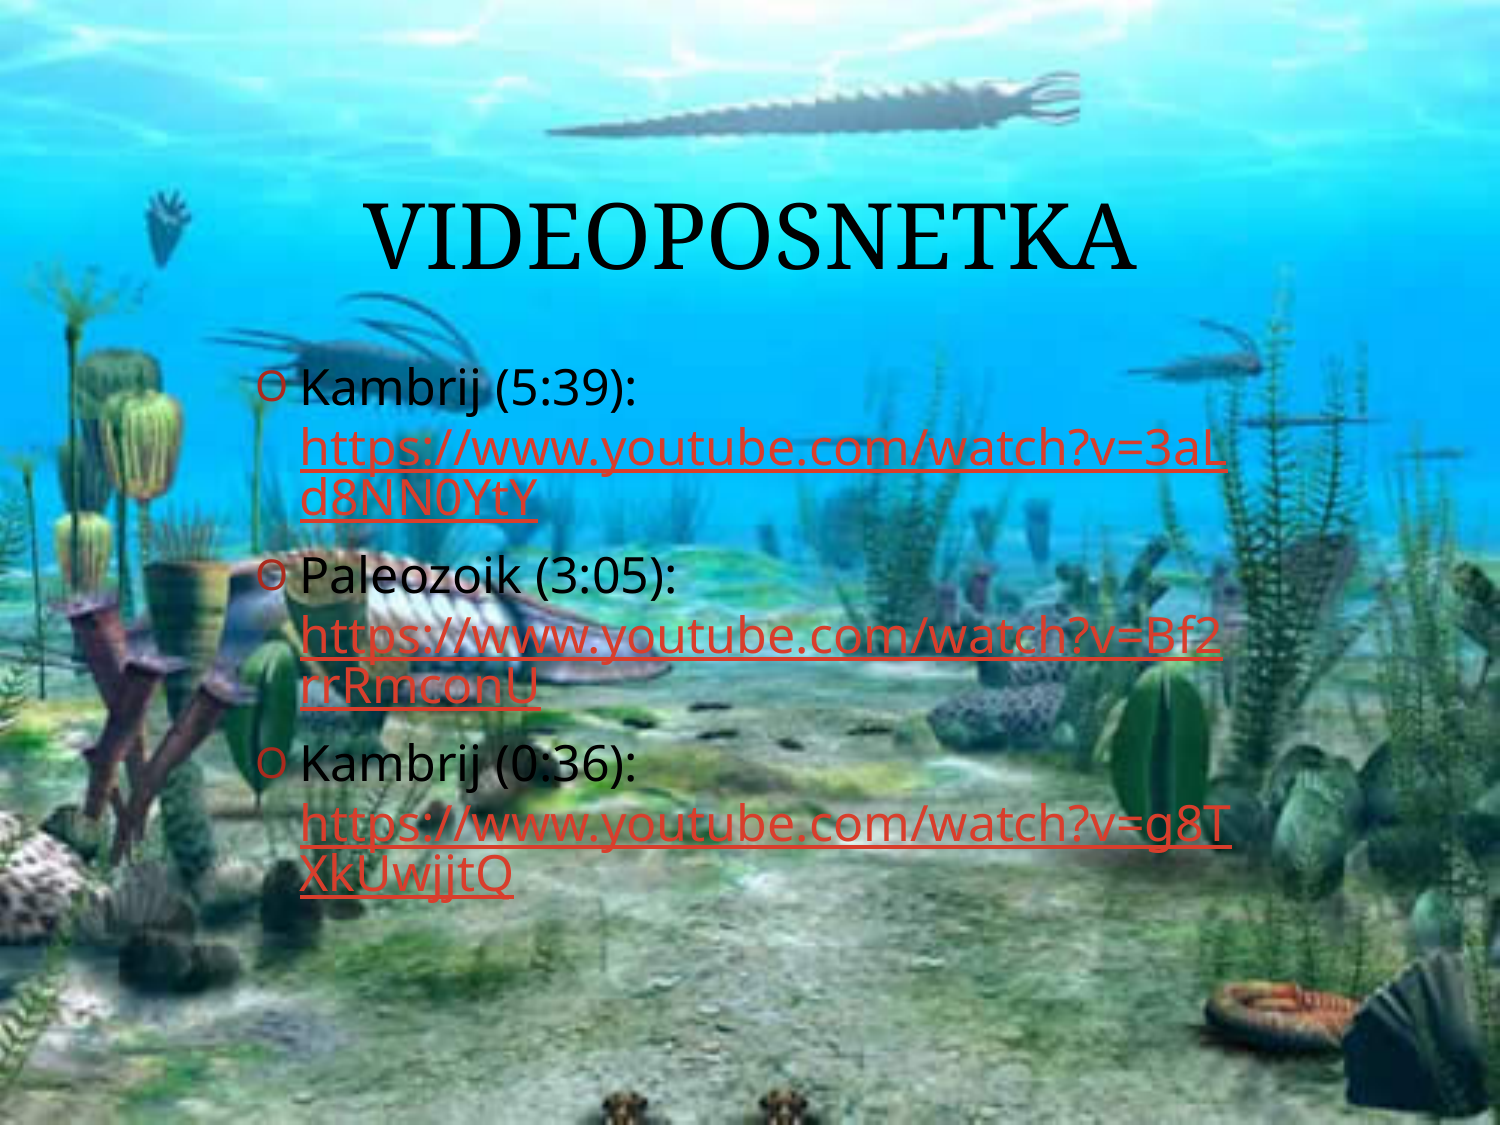

# VIDEOPOSNETKA
Kambrij (5:39): https://www.youtube.com/watch?v=3aLd8NN0YtY
Paleozoik (3:05): https://www.youtube.com/watch?v=Bf2rrRmconU
Kambrij (0:36): https://www.youtube.com/watch?v=g8TXkUwjjtQ